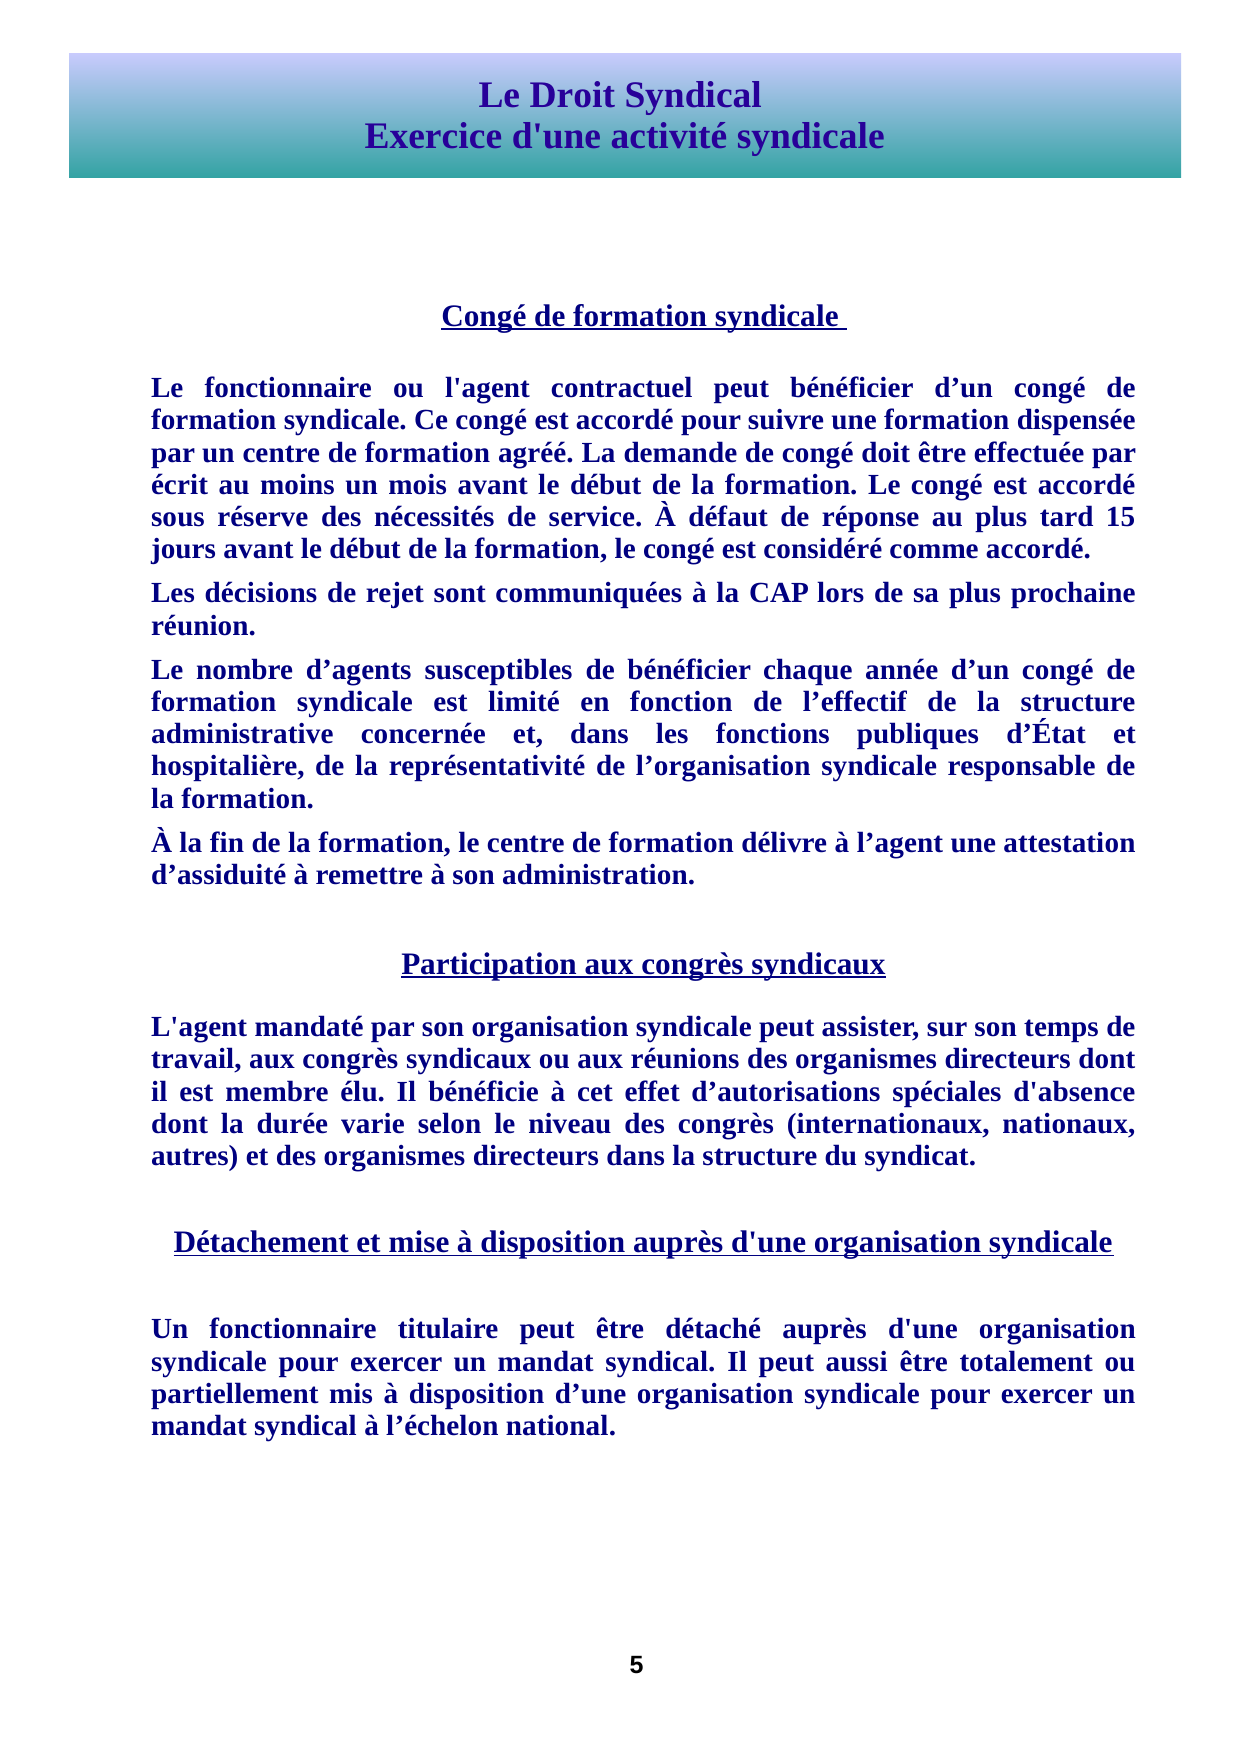

Le Droit Syndical
Exercice d'une activité syndicale
#
Congé de formation syndicale
Le fonctionnaire ou l'agent contractuel peut bénéficier d’un congé de formation syndicale. Ce congé est accordé pour suivre une formation dispensée par un centre de formation agréé. La demande de congé doit être effectuée par écrit au moins un mois avant le début de la formation. Le congé est accordé sous réserve des nécessités de service. À défaut de réponse au plus tard 15 jours avant le début de la formation, le congé est considéré comme accordé.
Les décisions de rejet sont communiquées à la CAP lors de sa plus prochaine réunion.
Le nombre d’agents susceptibles de bénéficier chaque année d’un congé de formation syndicale est limité en fonction de l’effectif de la structure administrative concernée et, dans les fonctions publiques d’État et hospitalière, de la représentativité de l’organisation syndicale responsable de la formation.
À la fin de la formation, le centre de formation délivre à l’agent une attestation d’assiduité à remettre à son administration.
Participation aux congrès syndicaux
L'agent mandaté par son organisation syndicale peut assister, sur son temps de travail, aux congrès syndicaux ou aux réunions des organismes directeurs dont il est membre élu. Il bénéficie à cet effet d’autorisations spéciales d'absence dont la durée varie selon le niveau des congrès (internationaux, nationaux, autres) et des organismes directeurs dans la structure du syndicat.
Détachement et mise à disposition auprès d'une organisation syndicale
Un fonctionnaire titulaire peut être détaché auprès d'une organisation syndicale pour exercer un mandat syndical. Il peut aussi être totalement ou partiellement mis à disposition d’une organisation syndicale pour exercer un mandat syndical à l’échelon national.
5
5